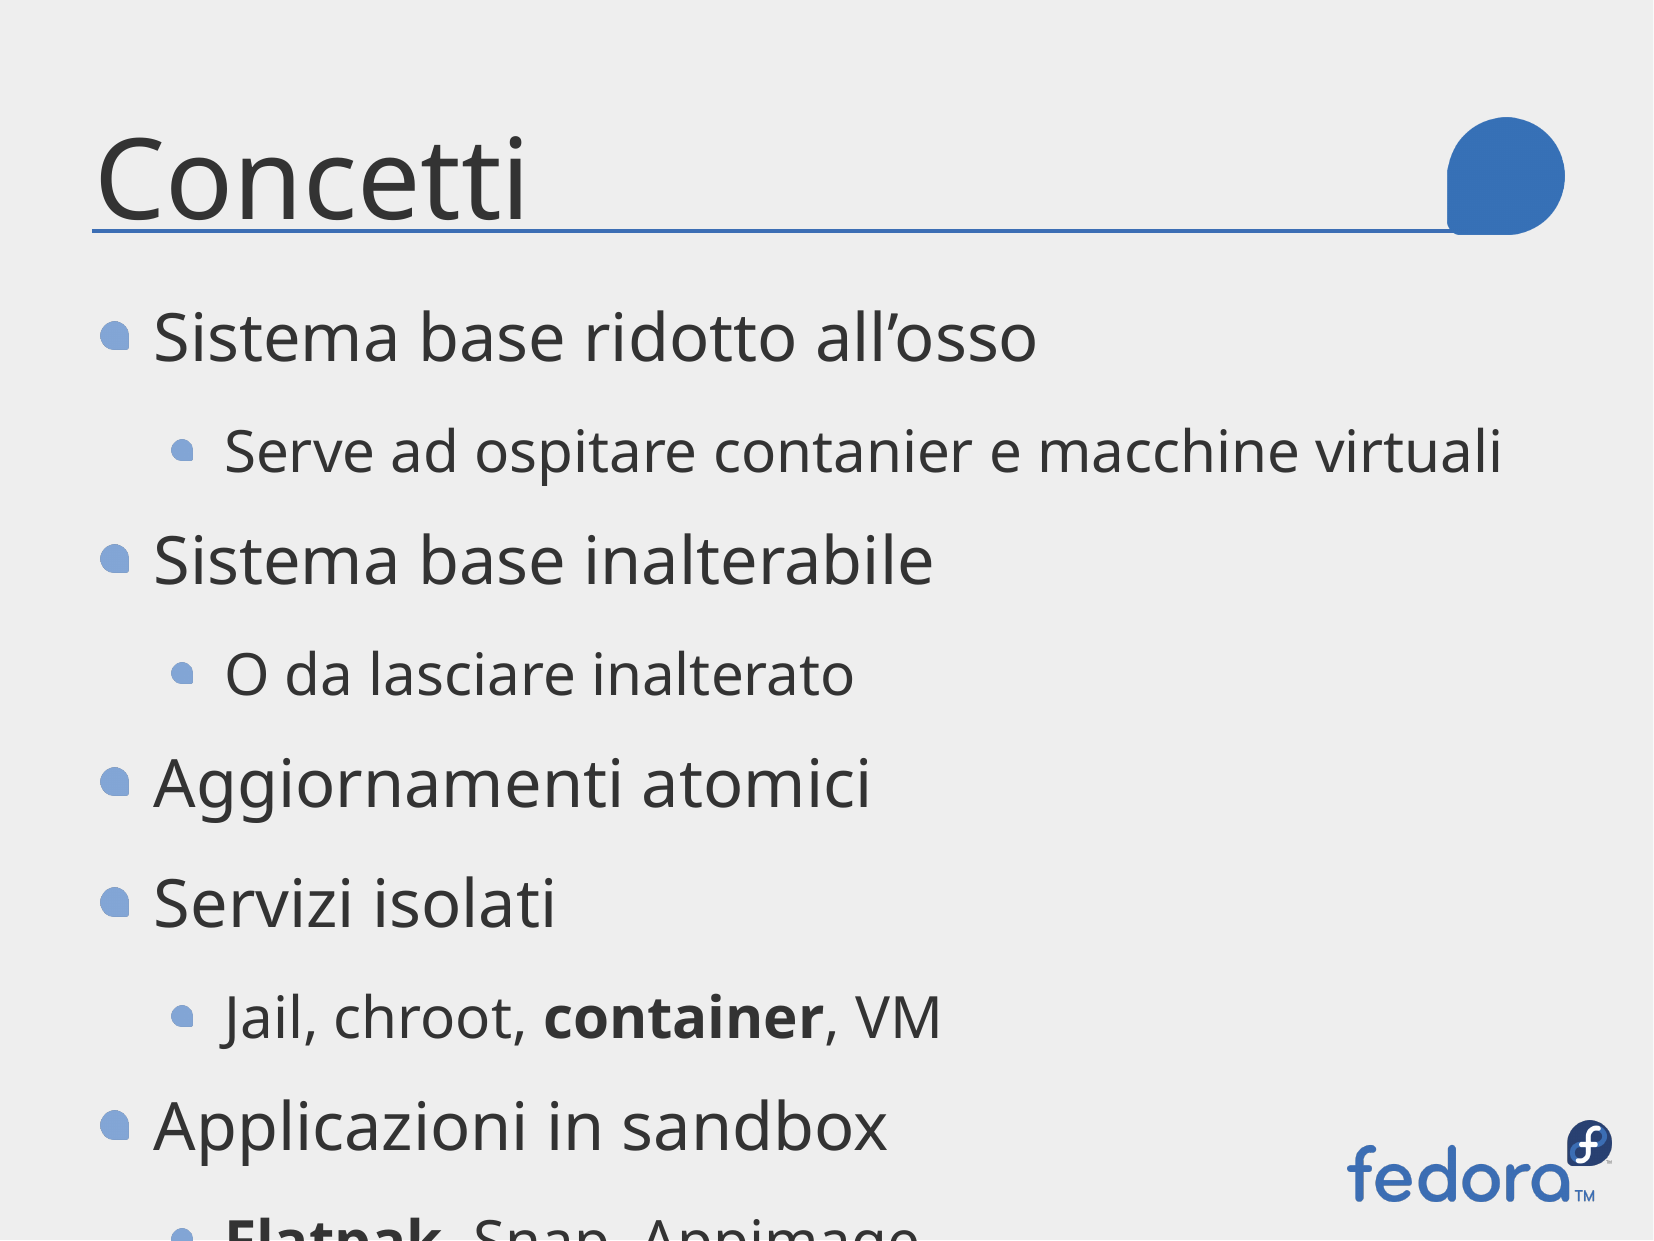

Concetti
# Sistema base ridotto all’osso
Serve ad ospitare contanier e macchine virtuali
Sistema base inalterabile
O da lasciare inalterato
Aggiornamenti atomici
Servizi isolati
Jail, chroot, container, VM
Applicazioni in sandbox
Flatpak, Snap, Appimage